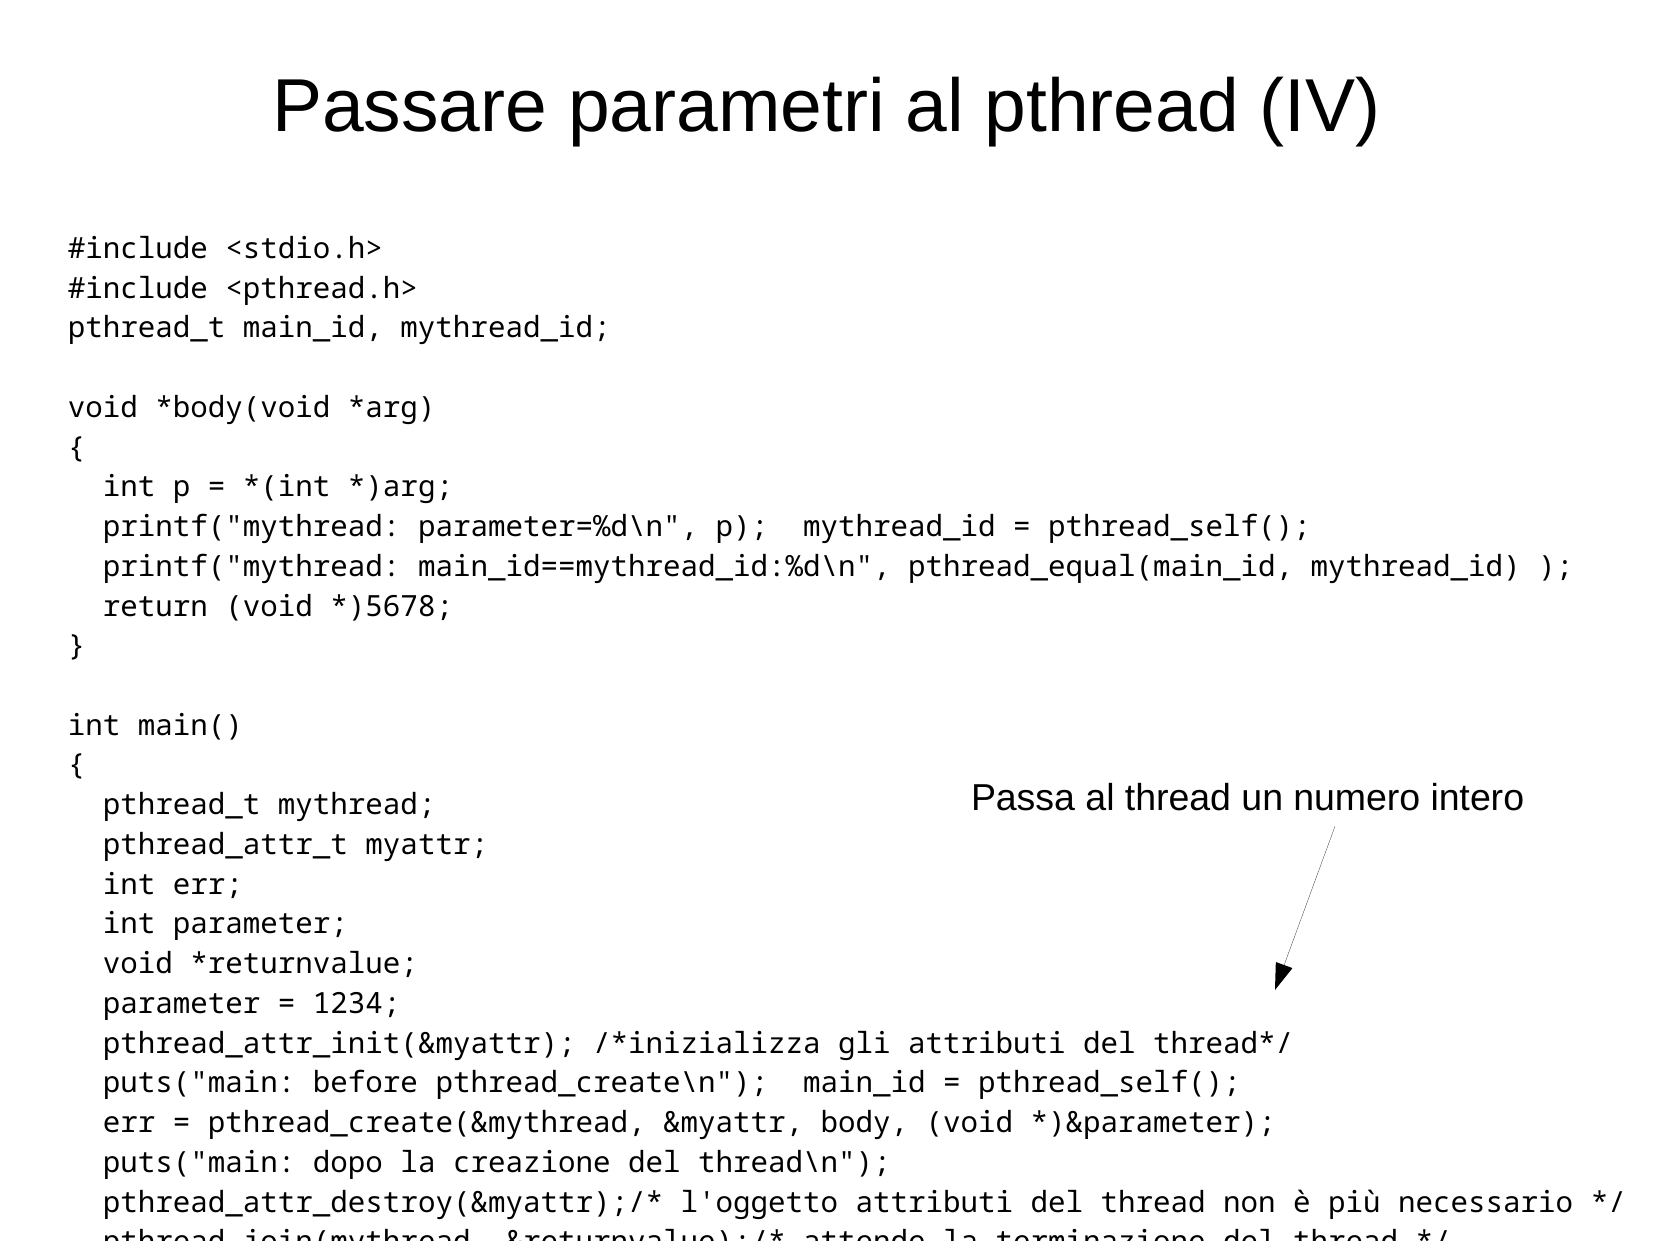

# Passare parametri al pthread (IV)
#include <stdio.h>
#include <pthread.h>
pthread_t main_id, mythread_id;
void *body(void *arg)
{
 int p = *(int *)arg;
 printf("mythread: parameter=%d\n", p); mythread_id = pthread_self();
 printf("mythread: main_id==mythread_id:%d\n", pthread_equal(main_id, mythread_id) );
 return (void *)5678;
}
int main()
{
 pthread_t mythread;
 pthread_attr_t myattr;
 int err;
 int parameter;
 void *returnvalue;
 parameter = 1234;
 pthread_attr_init(&myattr); /*inizializza gli attributi del thread*/
 puts("main: before pthread_create\n"); main_id = pthread_self();
 err = pthread_create(&mythread, &myattr, body, (void *)&parameter);
 puts("main: dopo la creazione del thread\n");
 pthread_attr_destroy(&myattr);/* l'oggetto attributi del thread non è più necessario */
 pthread_join(mythread, &returnvalue);/* attende la terminazione del thread */
 printf("main: returnvalue is %d\n", (int)returnvalue);
 return 0;
}
Passa al thread un numero intero